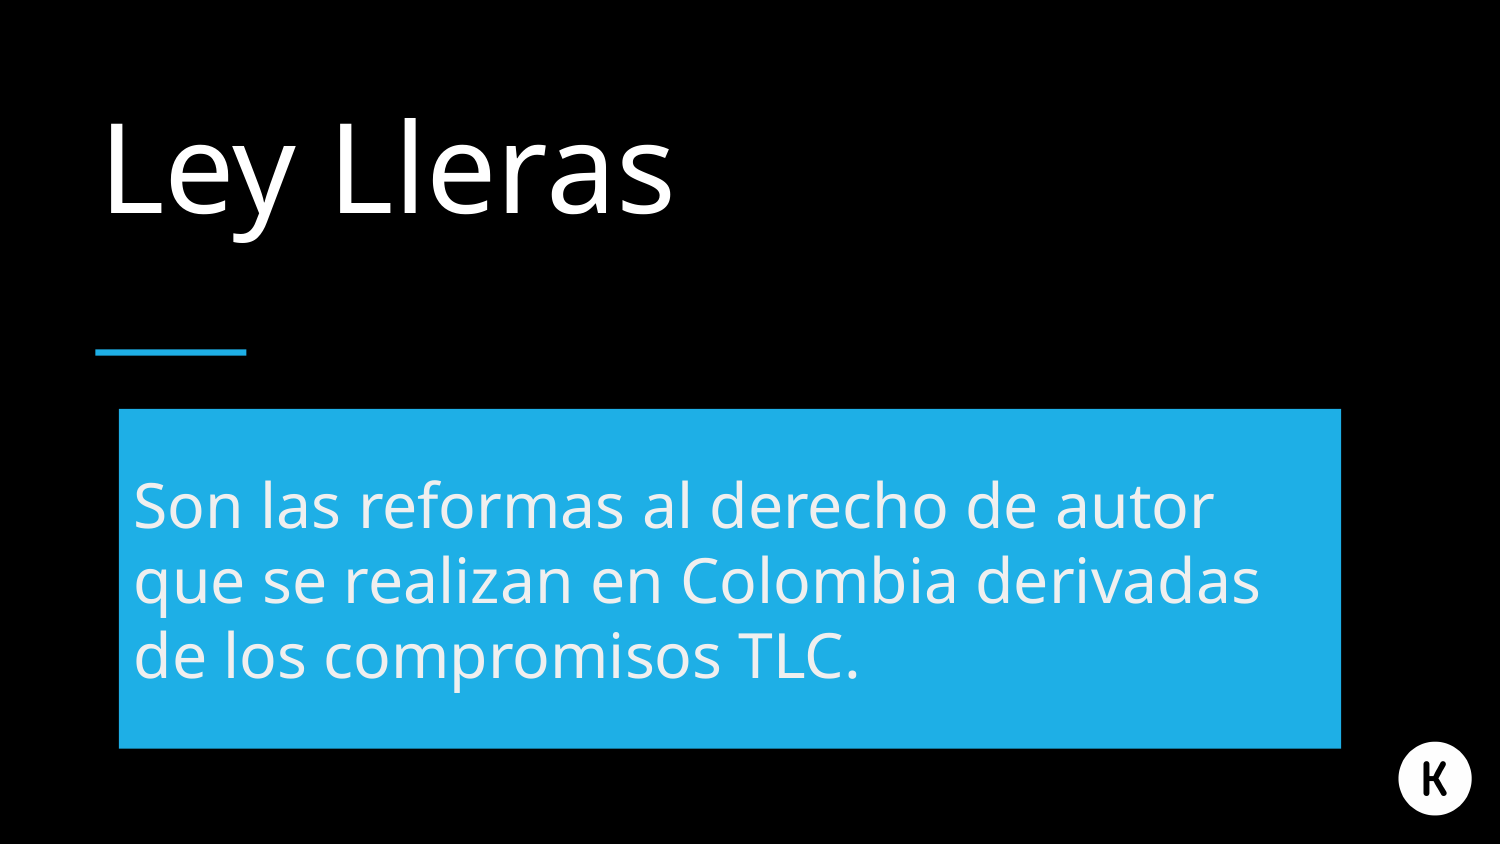

# Ley Lleras
Son las reformas al derecho de autor que se realizan en Colombia derivadas de los compromisos TLC.